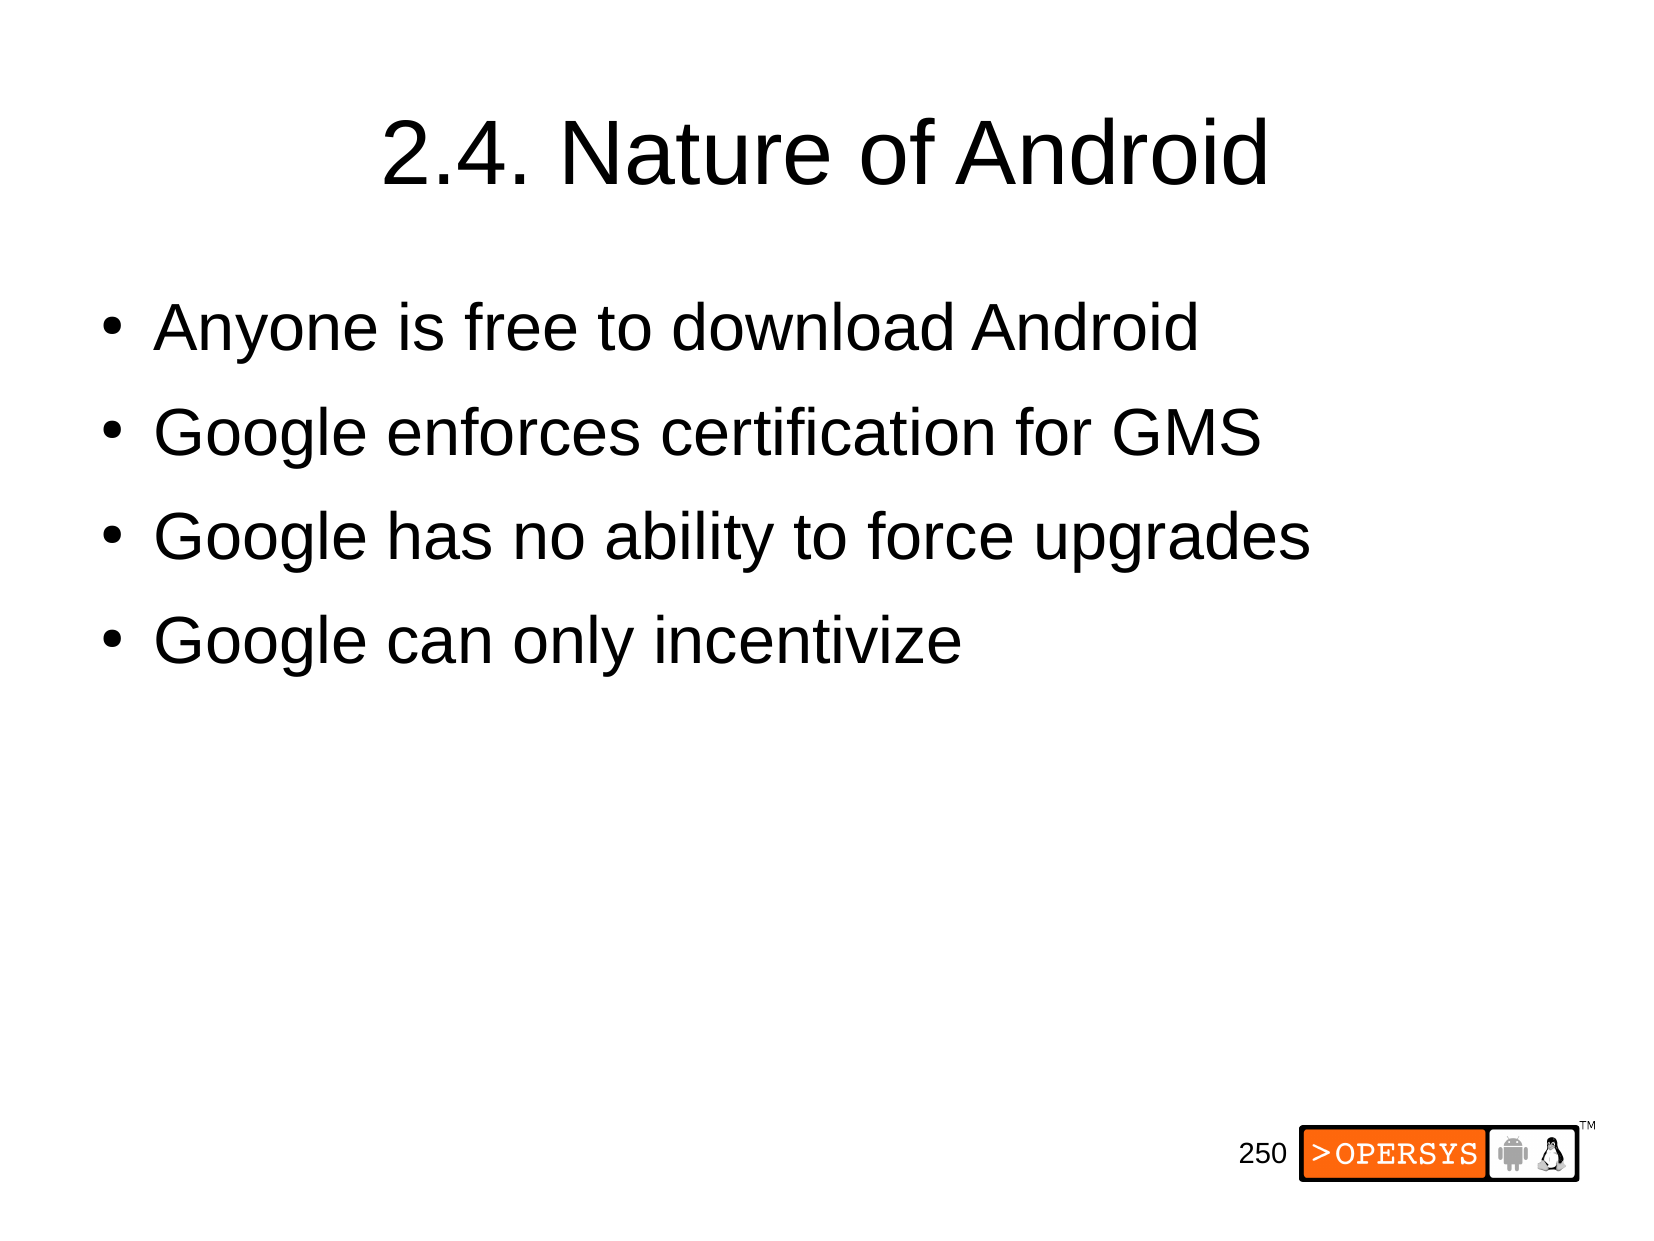

# 2.4. Nature of Android
Anyone is free to download Android
Google enforces certification for GMS
Google has no ability to force upgrades
Google can only incentivize